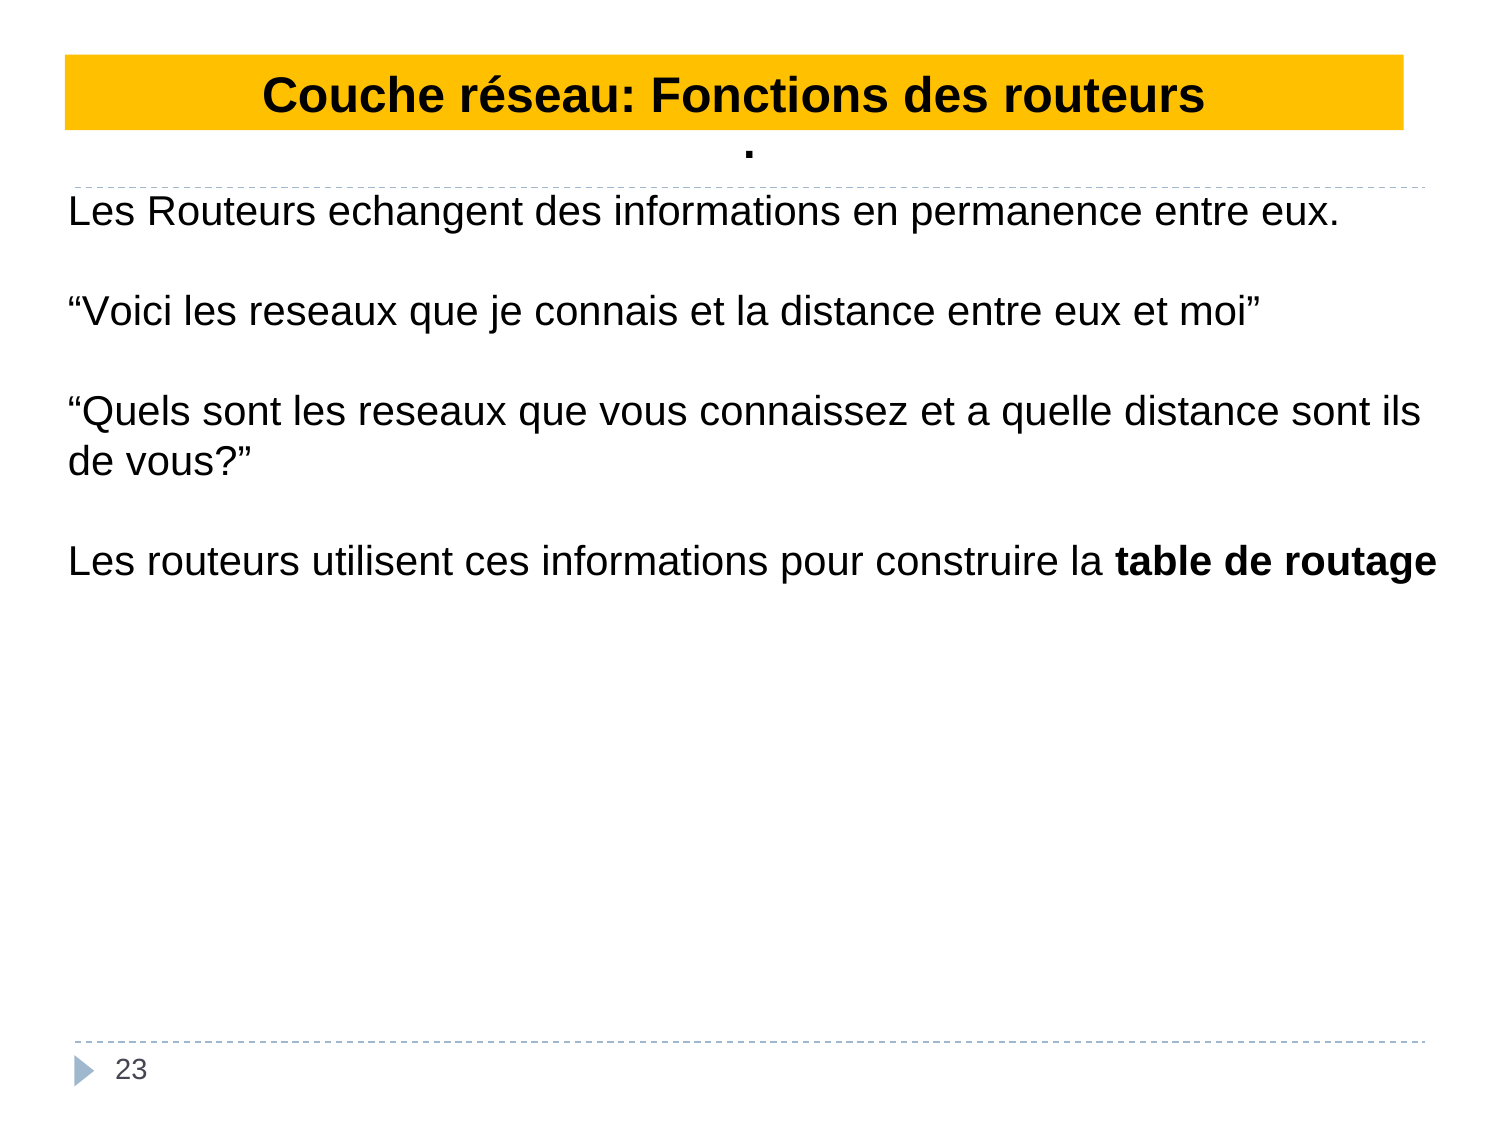

Couche réseau: Fonctions des routeurs
.
Les Routeurs echangent des informations en permanence entre eux.
“Voici les reseaux que je connais et la distance entre eux et moi”
“Quels sont les reseaux que vous connaissez et a quelle distance sont ils de vous?”
Les routeurs utilisent ces informations pour construire la table de routage